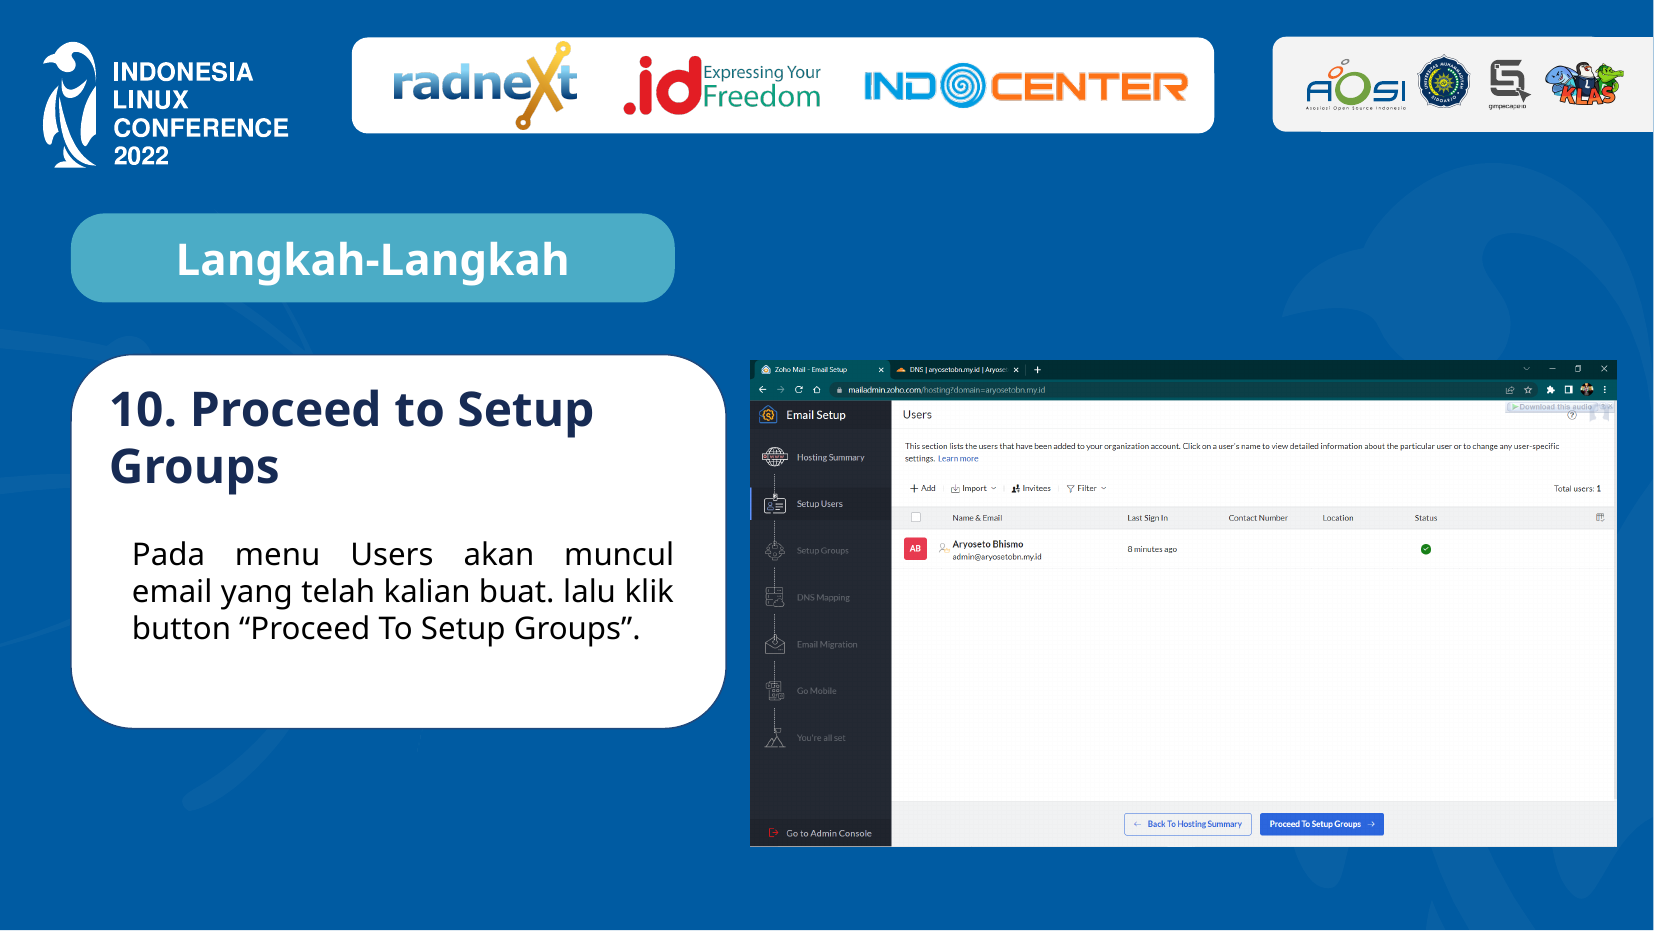

Langkah-Langkah
10. Proceed to Setup Groups
Pada menu Users akan muncul email yang telah kalian buat. lalu klik button “Proceed To Setup Groups”.